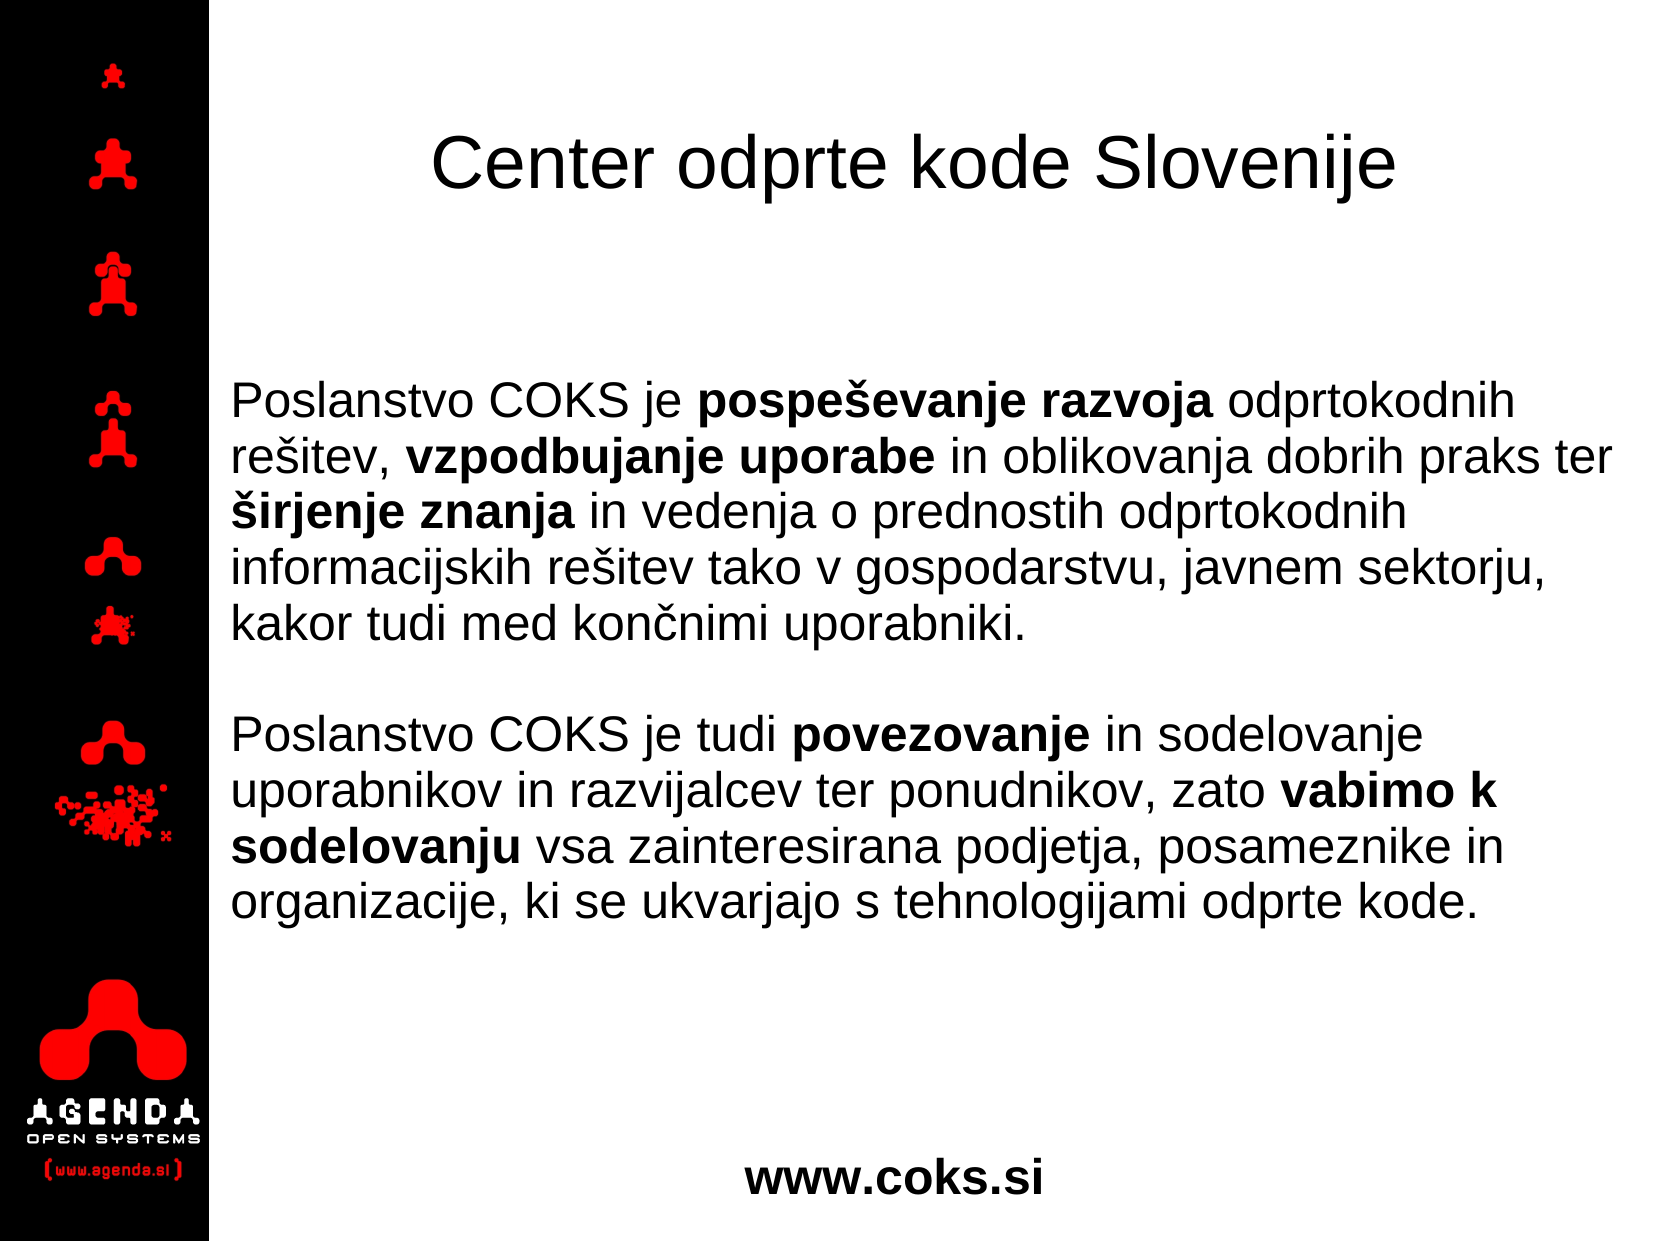

# Center odprte kode Slovenije
Poslanstvo COKS je pospeševanje razvoja odprtokodnih rešitev, vzpodbujanje uporabe in oblikovanja dobrih praks ter širjenje znanja in vedenja o prednostih odprtokodnih informacijskih rešitev tako v gospodarstvu, javnem sektorju, kakor tudi med končnimi uporabniki.
Poslanstvo COKS je tudi povezovanje in sodelovanje uporabnikov in razvijalcev ter ponudnikov, zato vabimo k sodelovanju vsa zainteresirana podjetja, posameznike in organizacije, ki se ukvarjajo s tehnologijami odprte kode.
www.coks.si